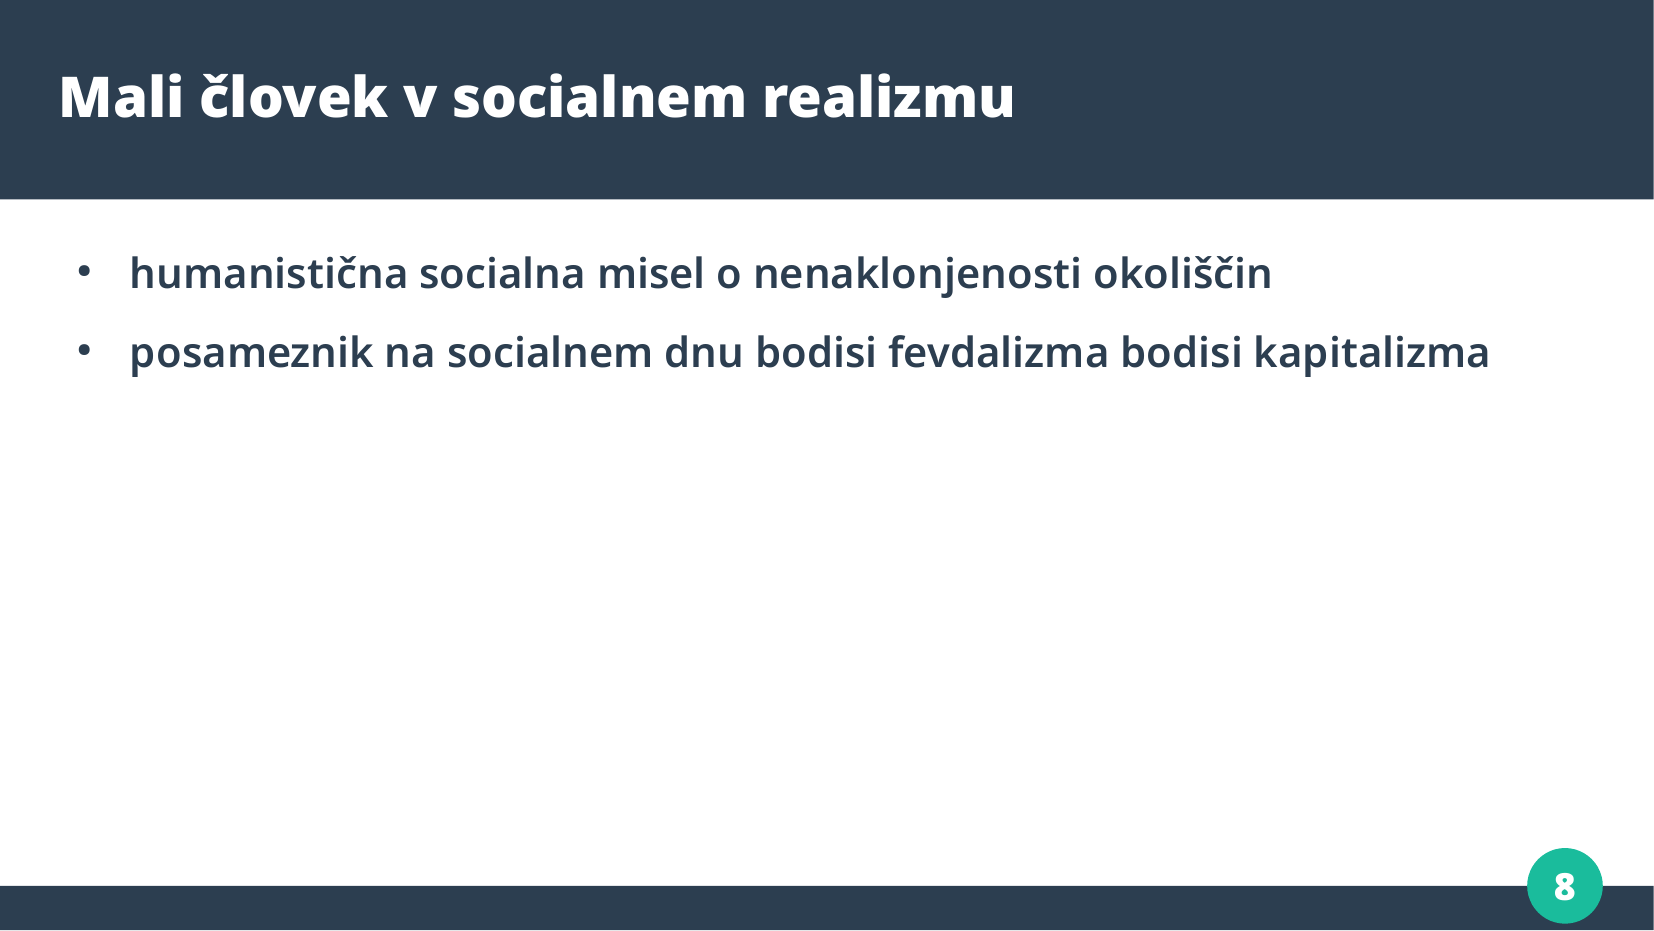

# Mali človek v socialnem realizmu
humanistična socialna misel o nenaklonjenosti okoliščin
posameznik na socialnem dnu bodisi fevdalizma bodisi kapitalizma